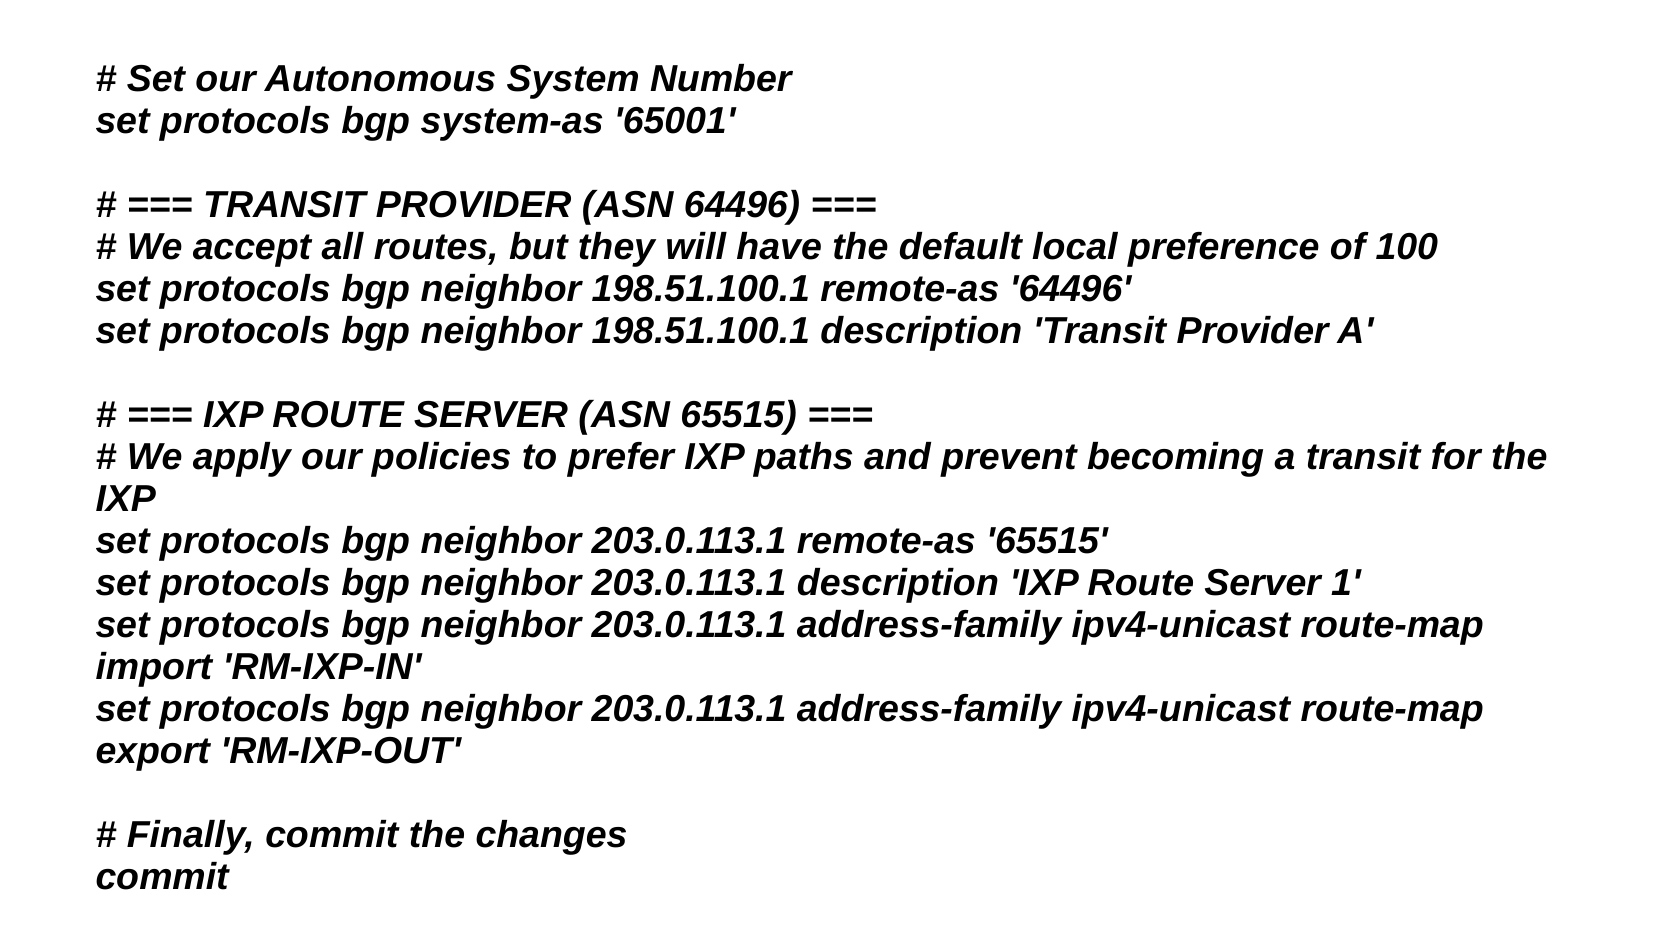

# Set our Autonomous System Number
set protocols bgp system-as '65001'
# === TRANSIT PROVIDER (ASN 64496) ===
# We accept all routes, but they will have the default local preference of 100
set protocols bgp neighbor 198.51.100.1 remote-as '64496'
set protocols bgp neighbor 198.51.100.1 description 'Transit Provider A'
# === IXP ROUTE SERVER (ASN 65515) ===
# We apply our policies to prefer IXP paths and prevent becoming a transit for the IXP
set protocols bgp neighbor 203.0.113.1 remote-as '65515'
set protocols bgp neighbor 203.0.113.1 description 'IXP Route Server 1'
set protocols bgp neighbor 203.0.113.1 address-family ipv4-unicast route-map import 'RM-IXP-IN'
set protocols bgp neighbor 203.0.113.1 address-family ipv4-unicast route-map export 'RM-IXP-OUT'
# Finally, commit the changes
commit